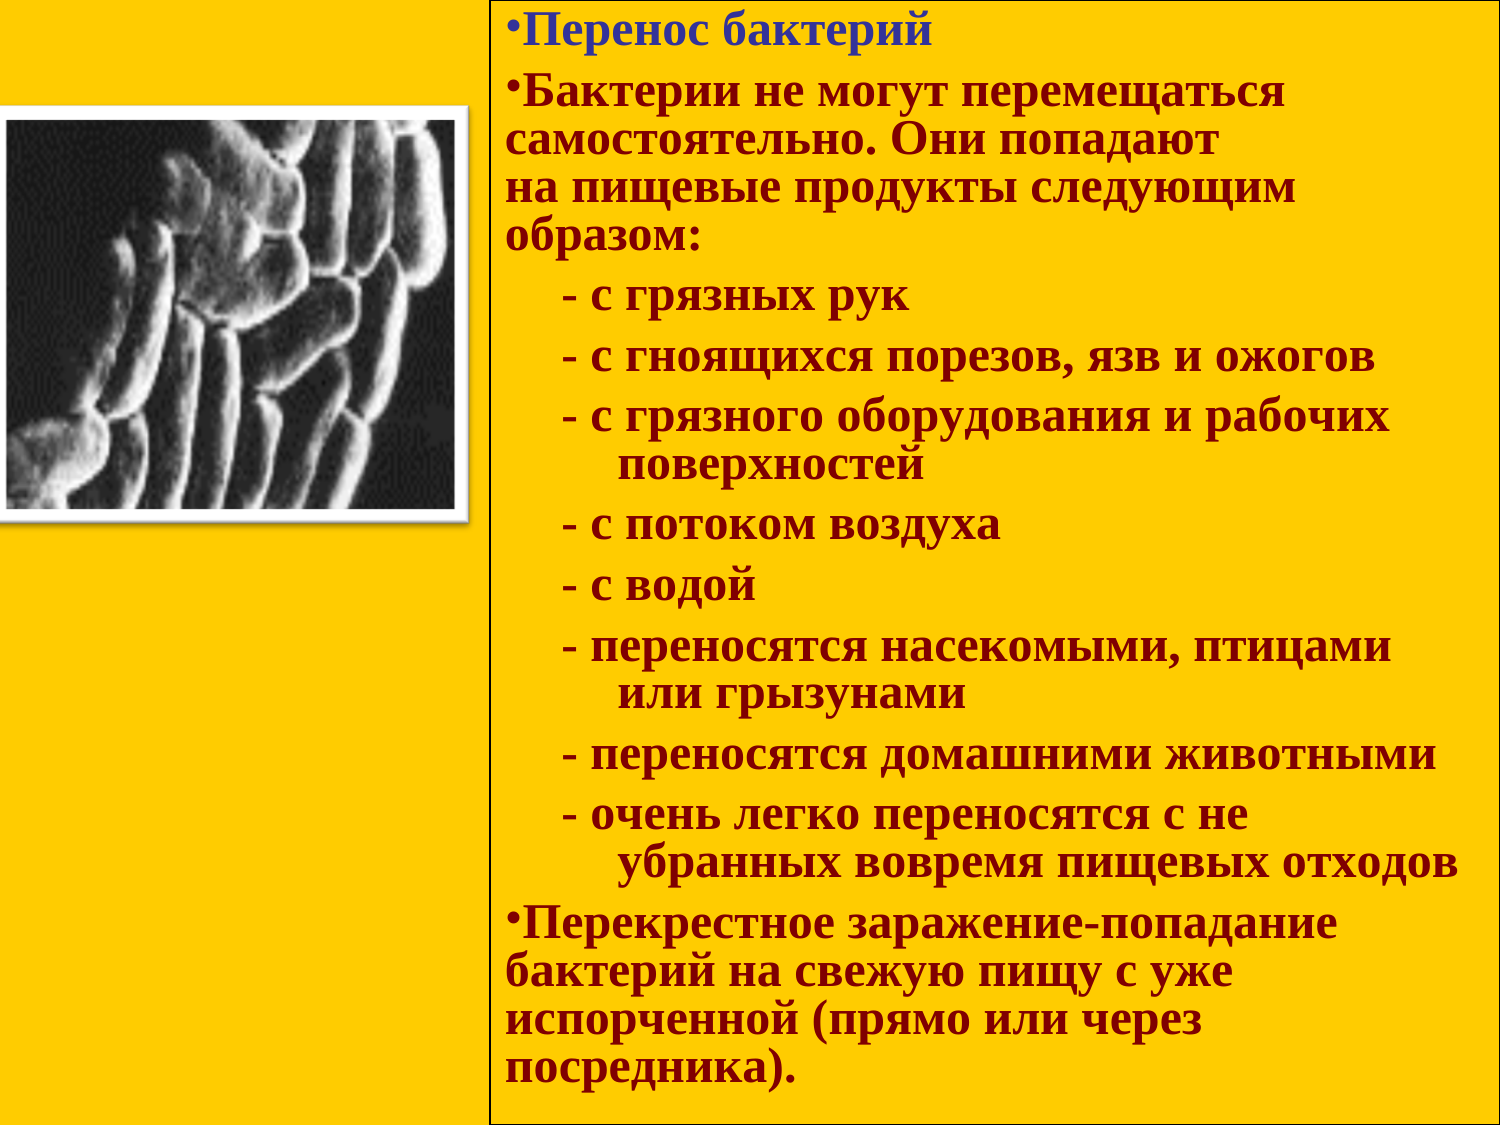

# Перенос бактерий
Бактерии не могут перемещаться самостоятельно. Они попадают на пищевые продукты следующим образом:
- с грязных рук
- с гноящихся порезов, язв и ожогов
- c грязного оборудования и рабочих поверхностей
- с потоком воздуха
- с водой
- переносятся насекомыми, птицами или грызунами
- переносятся домашними животными
- очень легко переносятся с не убранных вовремя пищевых отходов
Перекрестное заражение-попадание бактерий на свежую пищу с уже испорченной (прямо или через посредника).